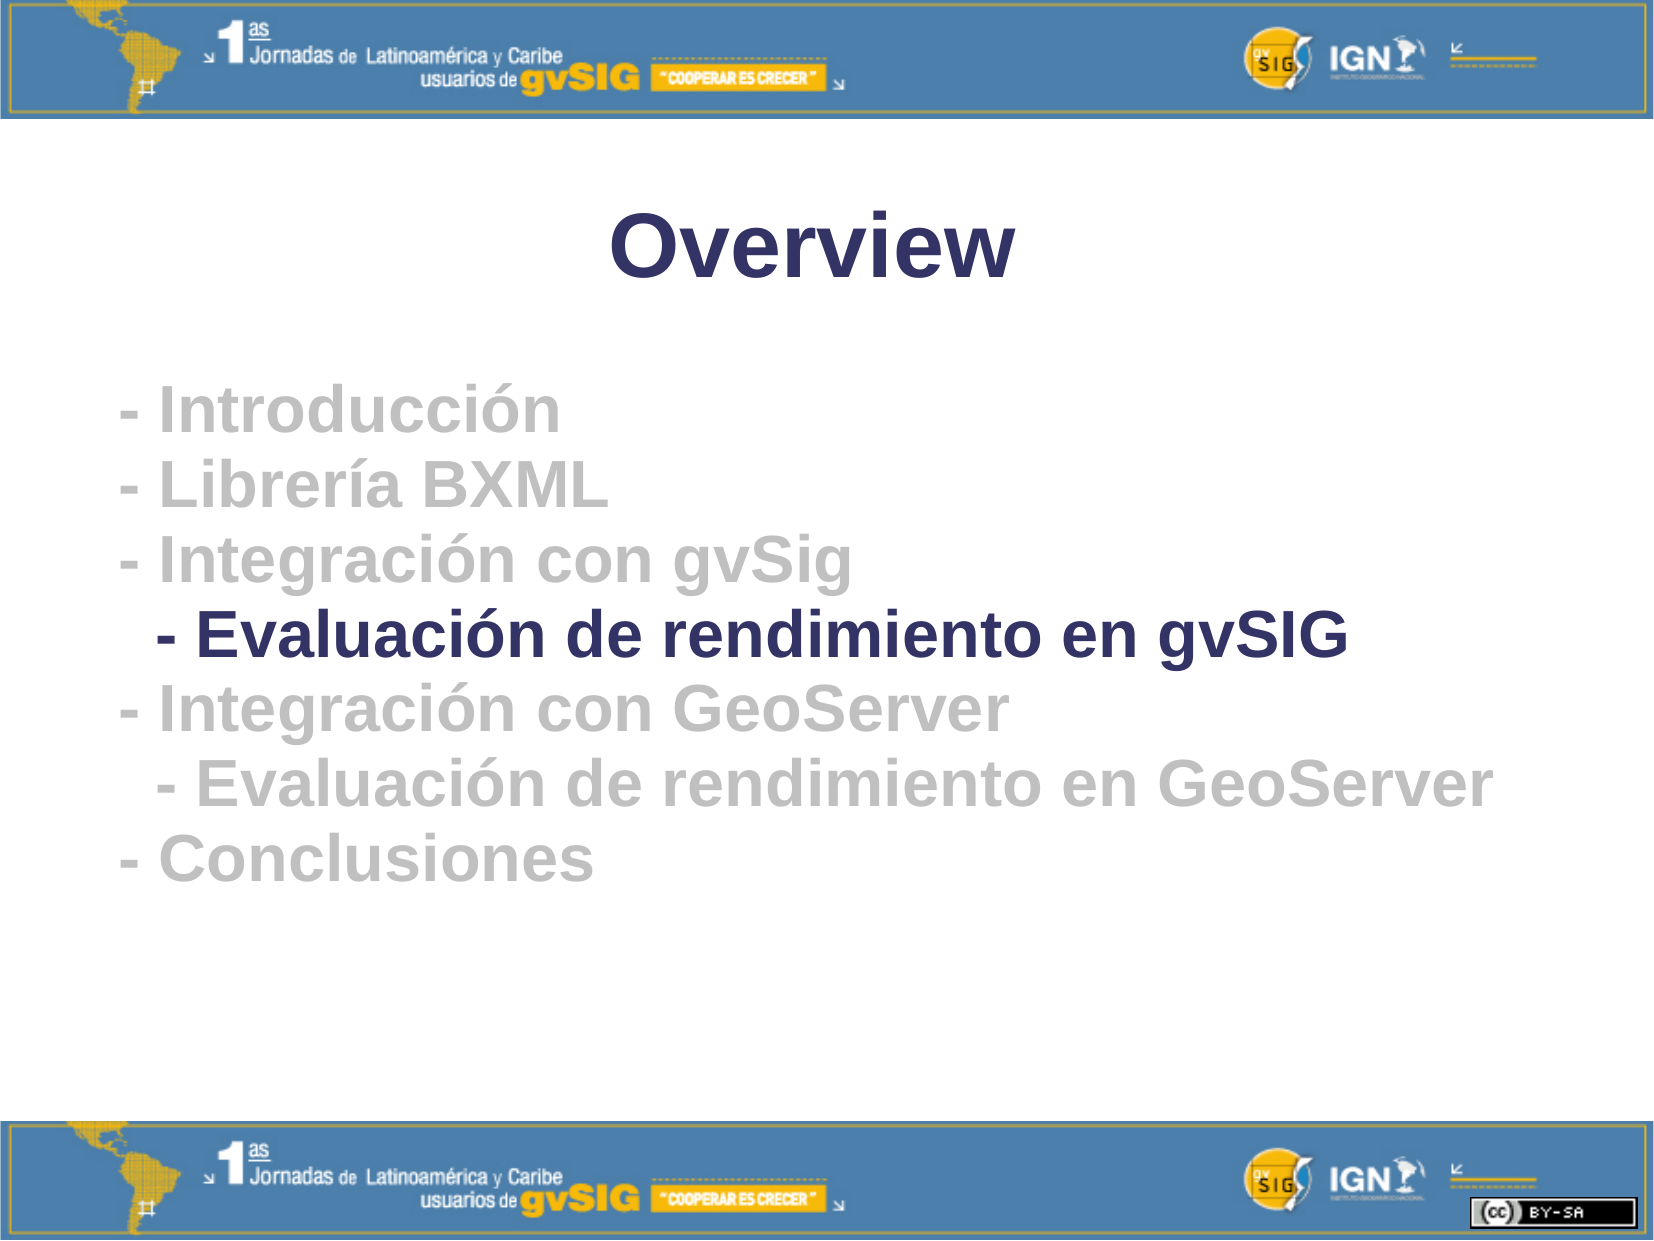

Overview
- Introducción
- Librería BXML
- Integración con gvSig
 - Evaluación de rendimiento en gvSIG
- Integración con GeoServer
 - Evaluación de rendimiento en GeoServer
- Conclusiones